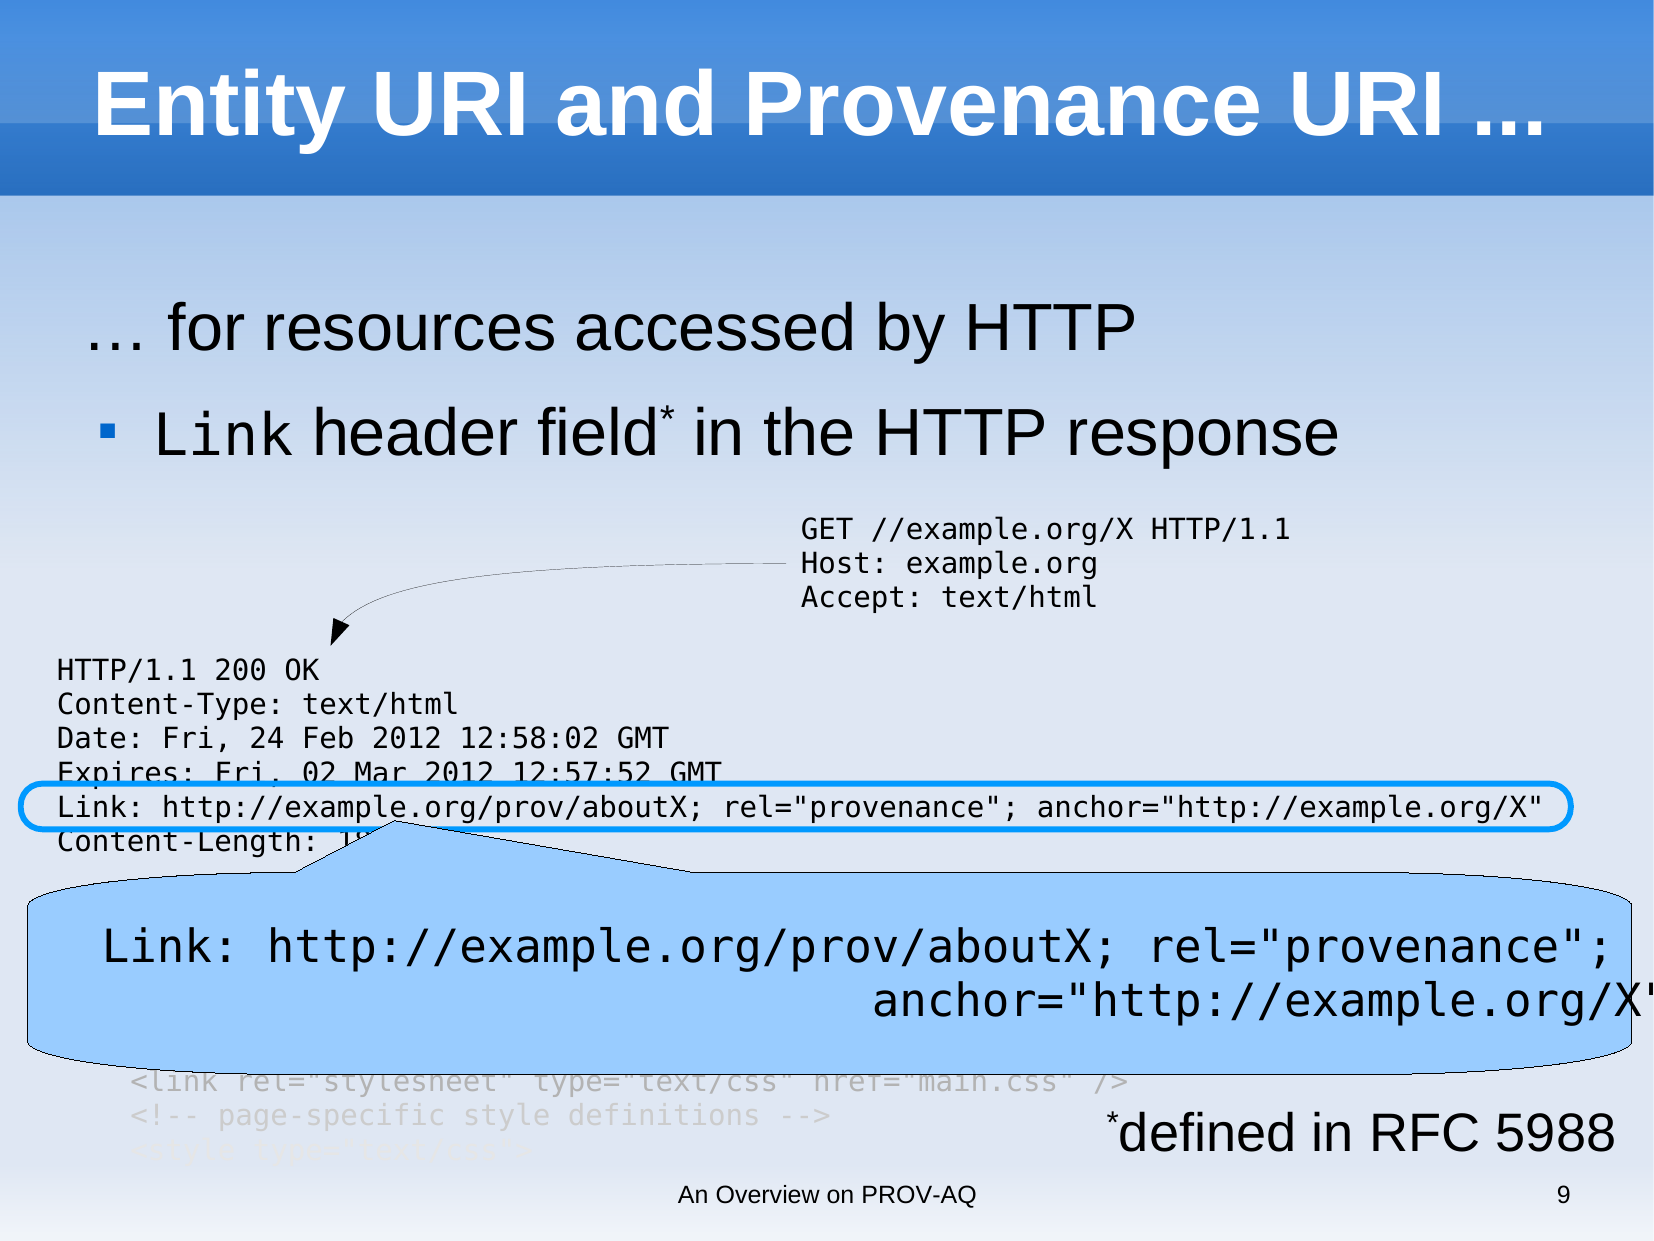

# Entity URI and Provenance URI ...
… for resources accessed by HTTP
Link header field* in the HTTP response
GET //example.org/X HTTP/1.1
Host: example.org
Accept: text/html
HTTP/1.1 200 OK
Content-Type: text/html
Date: Fri, 24 Feb 2012 12:58:02 GMT
Expires: Fri, 02 Mar 2012 12:57:52 GMT
Link: http://example.org/prov/aboutX; rel="provenance"; anchor="http://example.org/X"
Content-Length: 18556
<?xml version="1.0" encoding="UTF-8"?>
<!DOCTYPE html PUBLIC "-//W3C//DTD XHTML 1.0 Strict//EN"
 "http://www.w3.org/TR/xhtml1/DTD/xhtml1-strict.dtd">
<html xmlns="http://www.w3.org/1999/xhtml">
<head>
	<link rel="stylesheet" type="text/css" href="main.css" />
	<!-- page-specific style definitions -->
	<style type="text/css">
Link: http://example.org/prov/aboutX; rel="provenance";
 anchor="http://example.org/X"
*defined in RFC 5988
An Overview on PROV-AQ
9